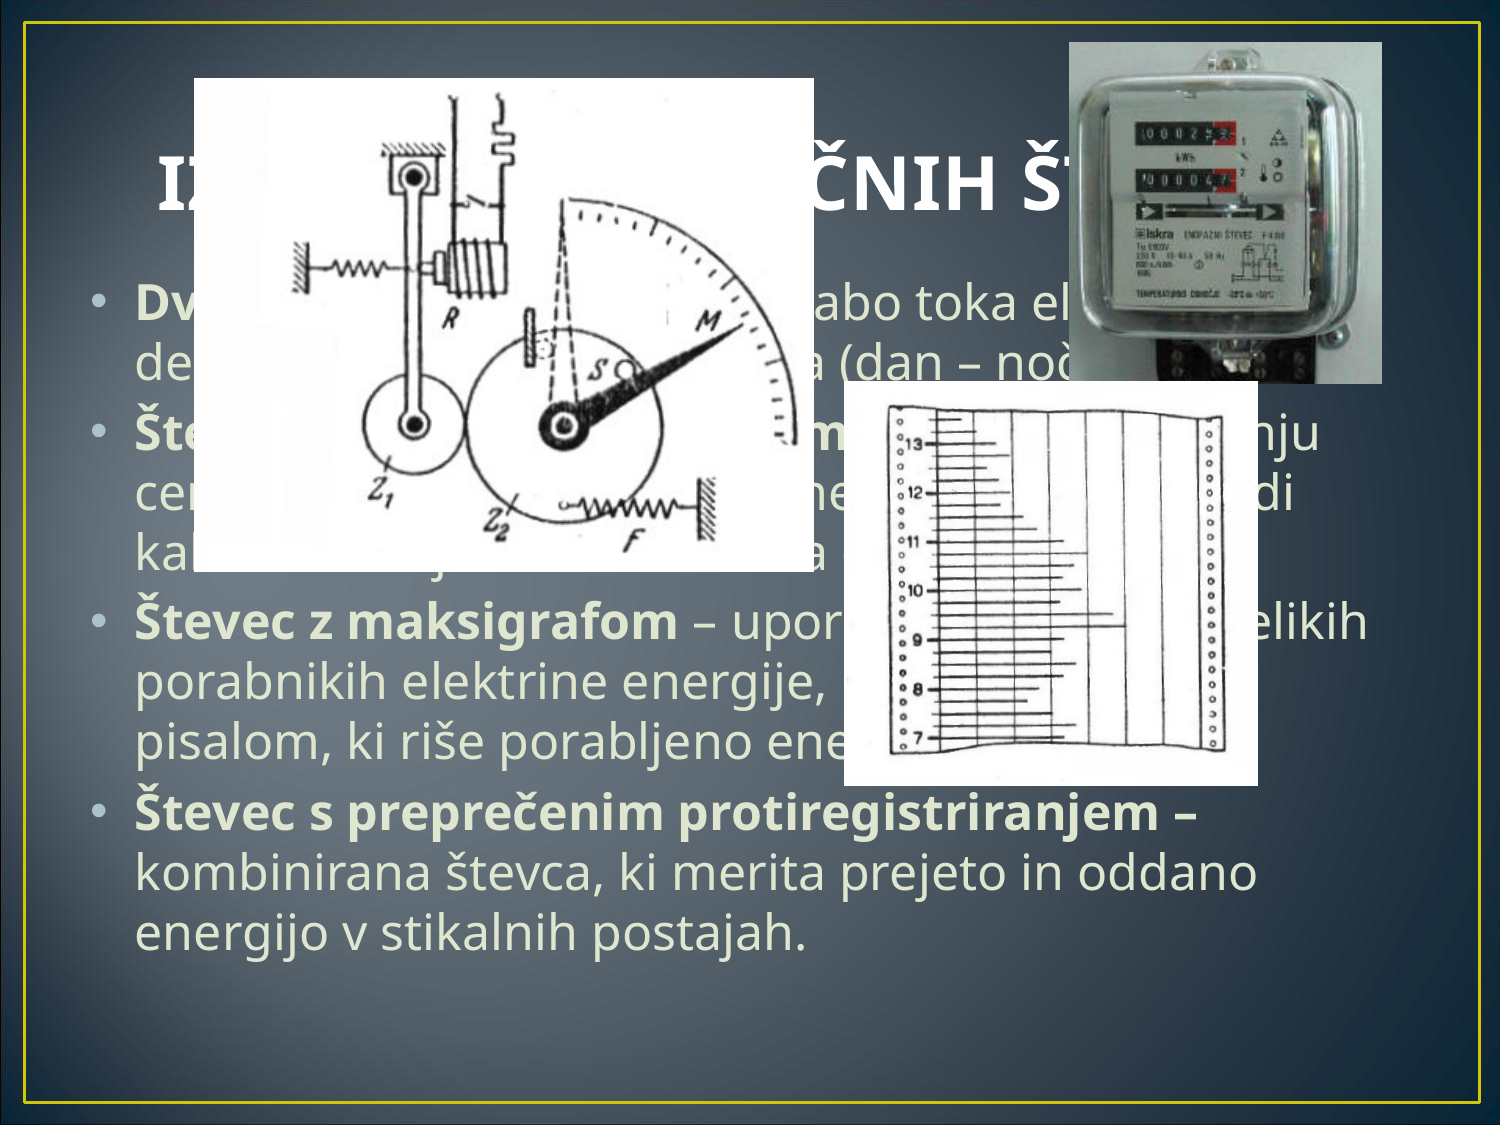

# IZVEDBE ELEKTRIČNIH ŠTEVCEV
Dvotarifni števec – meri porabo toka električnega dela skozi različne dele dneva (dan – noč),
Števec s kazalnikom maksimuma – pri določanju cene porabljene električne energije upošteva tudi kako močno je bila elektrarna obremenjena,
Števec z maksigrafom – uporablja se pri zelo velikih porabnikih elektrine energije, kombiniran je z pisalom, ki riše porabljeno energijo,
Števec s preprečenim protiregistriranjem – kombinirana števca, ki merita prejeto in oddano energijo v stikalnih postajah.